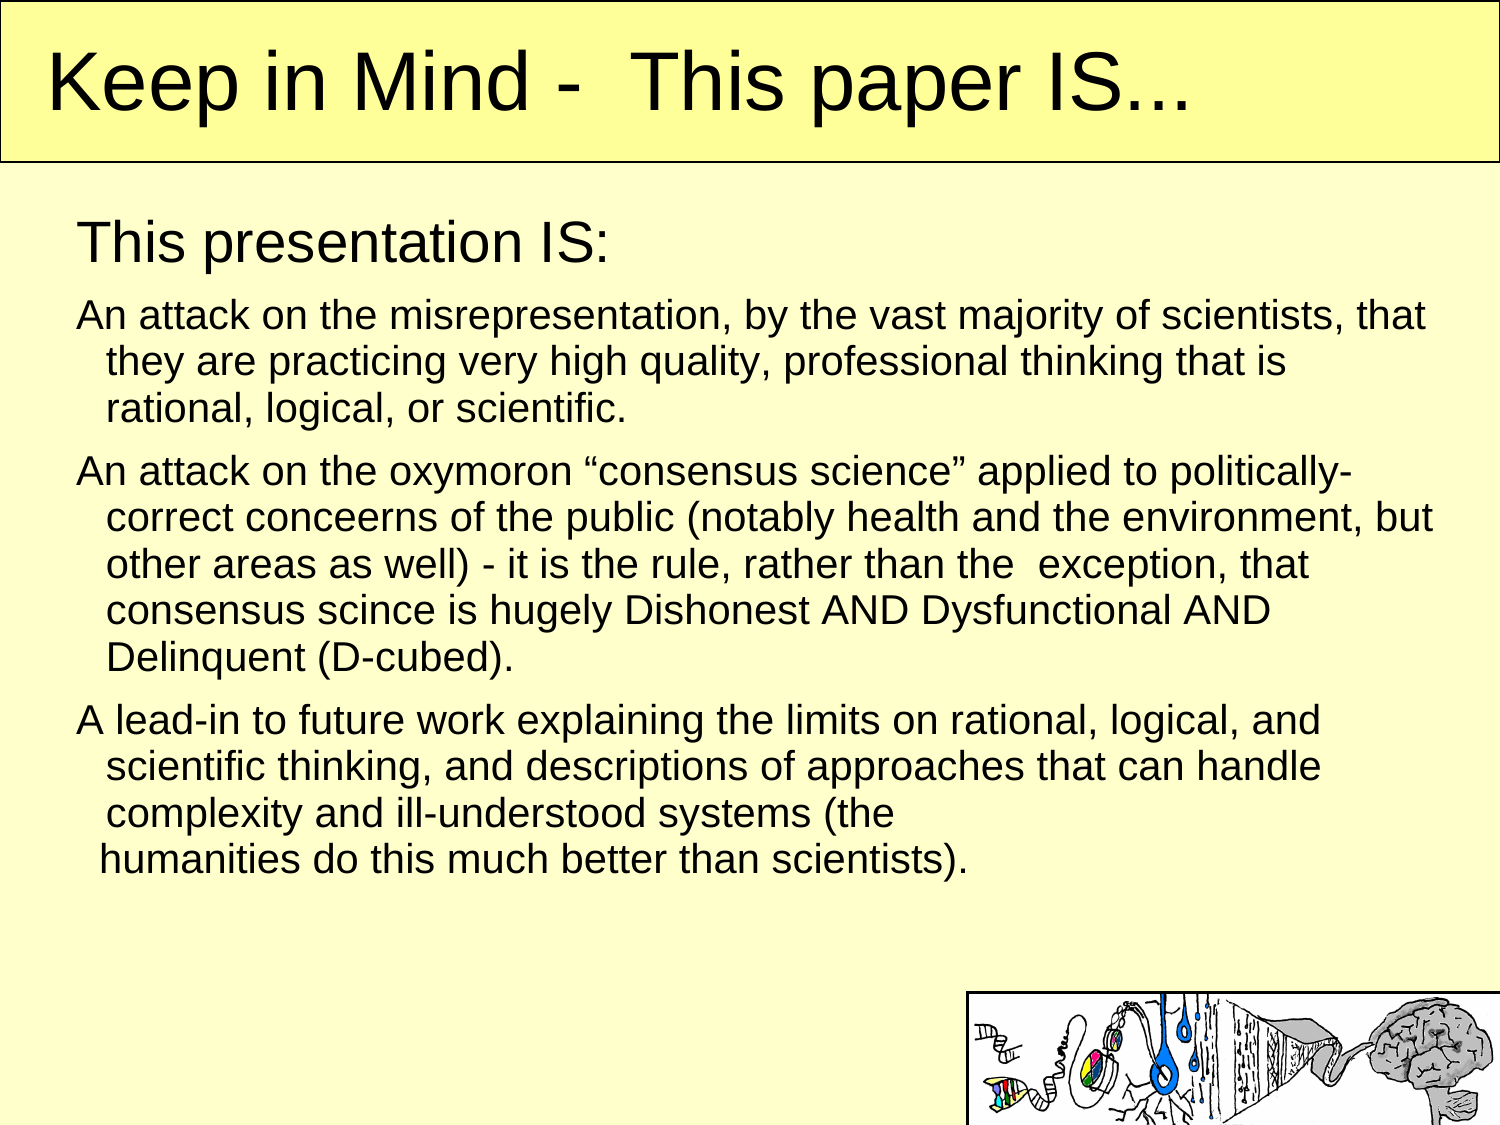

# Keep in Mind - This paper IS...
This presentation IS:
An attack on the misrepresentation, by the vast majority of scientists, that they are practicing very high quality, professional thinking that is rational, logical, or scientific.
An attack on the oxymoron “consensus science” applied to politically-correct conceerns of the public (notably health and the environment, but other areas as well) - it is the rule, rather than the exception, that consensus scince is hugely Dishonest AND Dysfunctional AND Delinquent (D-cubed).
A lead-in to future work explaining the limits on rational, logical, and scientific thinking, and descriptions of approaches that can handle complexity and ill-understood systems (the
 humanities do this much better than scientists).